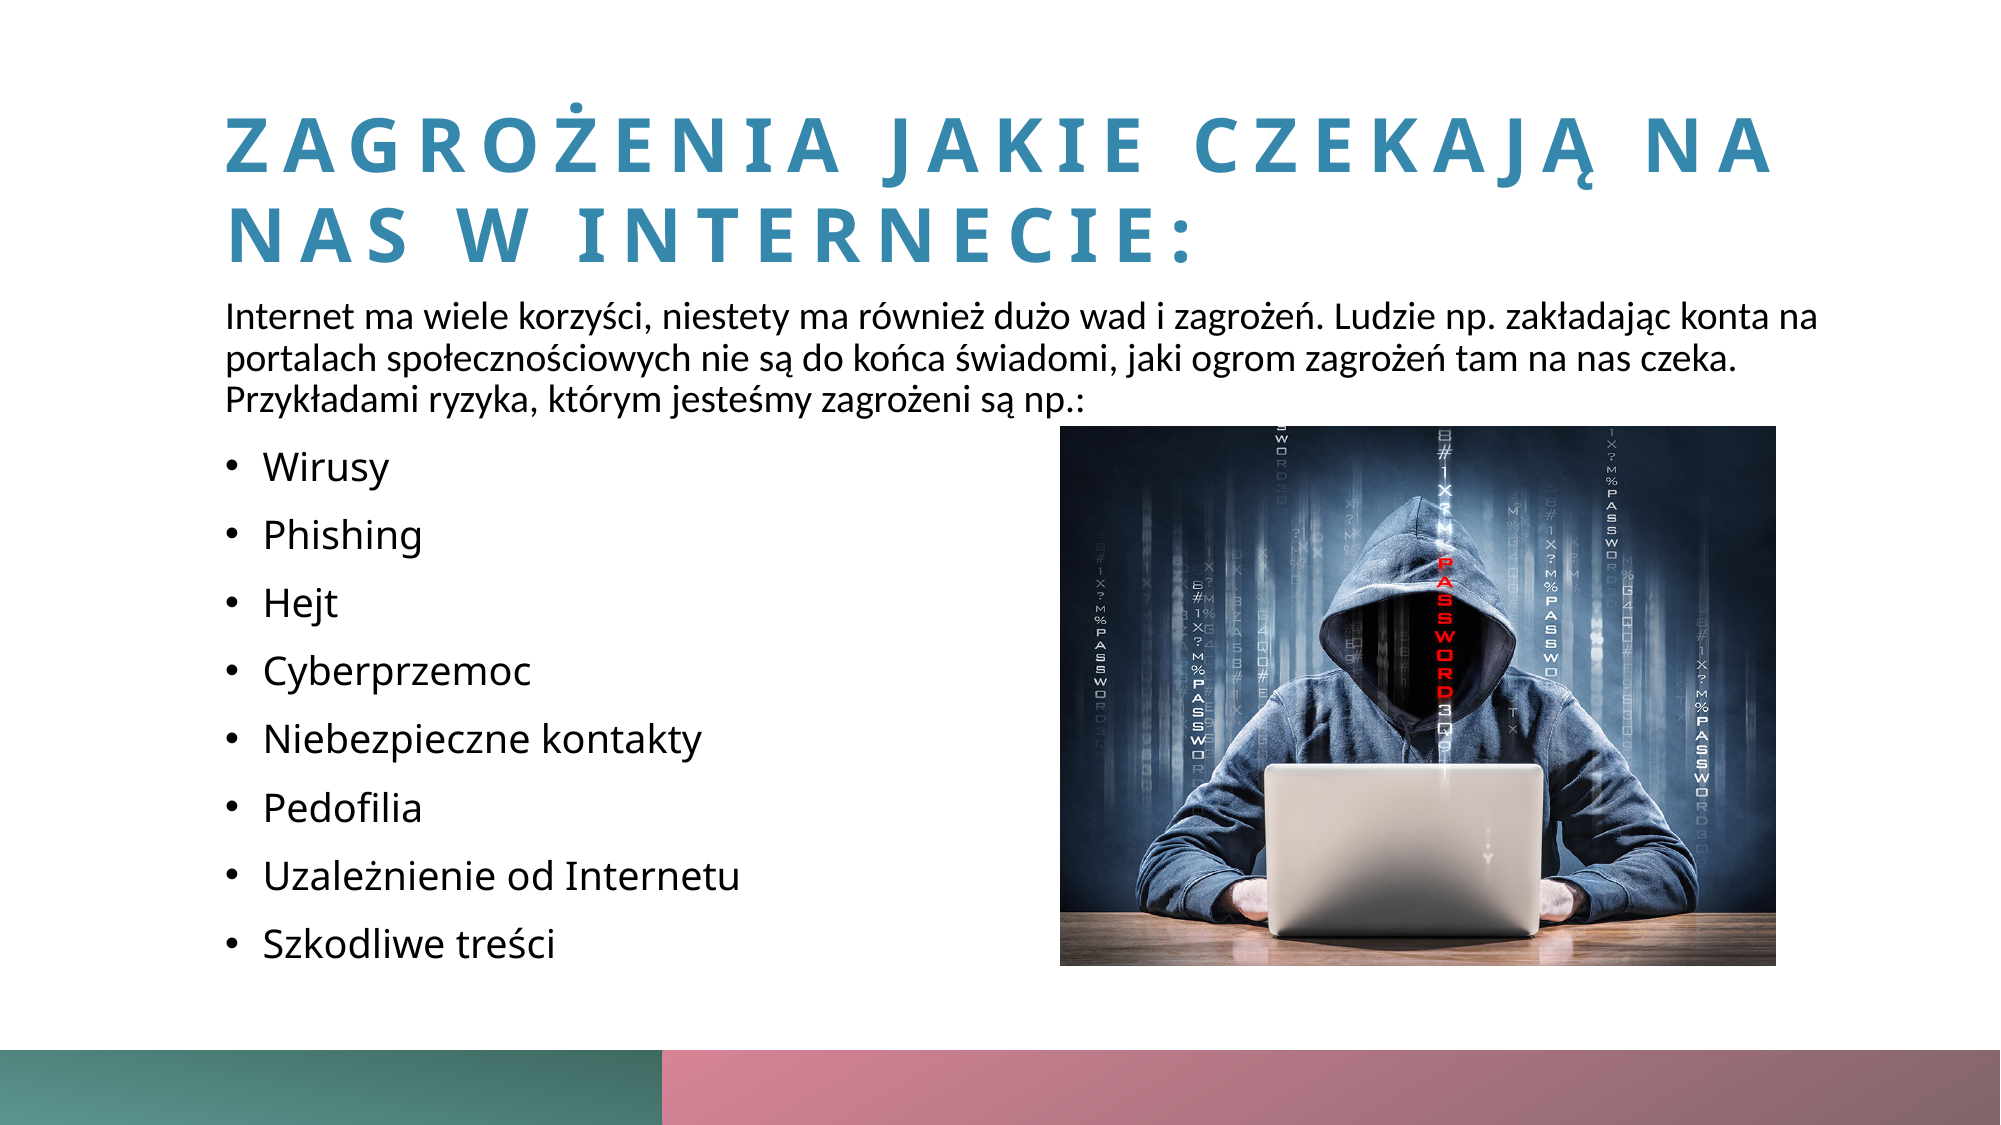

# Zagrożenia jakie czekają na nas w Internecie:
Internet ma wiele korzyści, niestety ma również dużo wad i zagrożeń. Ludzie np. zakładając konta na portalach społecznościowych nie są do końca świadomi, jaki ogrom zagrożeń tam na nas czeka. Przykładami ryzyka, którym jesteśmy zagrożeni są np.:
Wirusy
Phishing
Hejt
Cyberprzemoc
Niebezpieczne kontakty
Pedofilia
Uzależnienie od Internetu
Szkodliwe treści